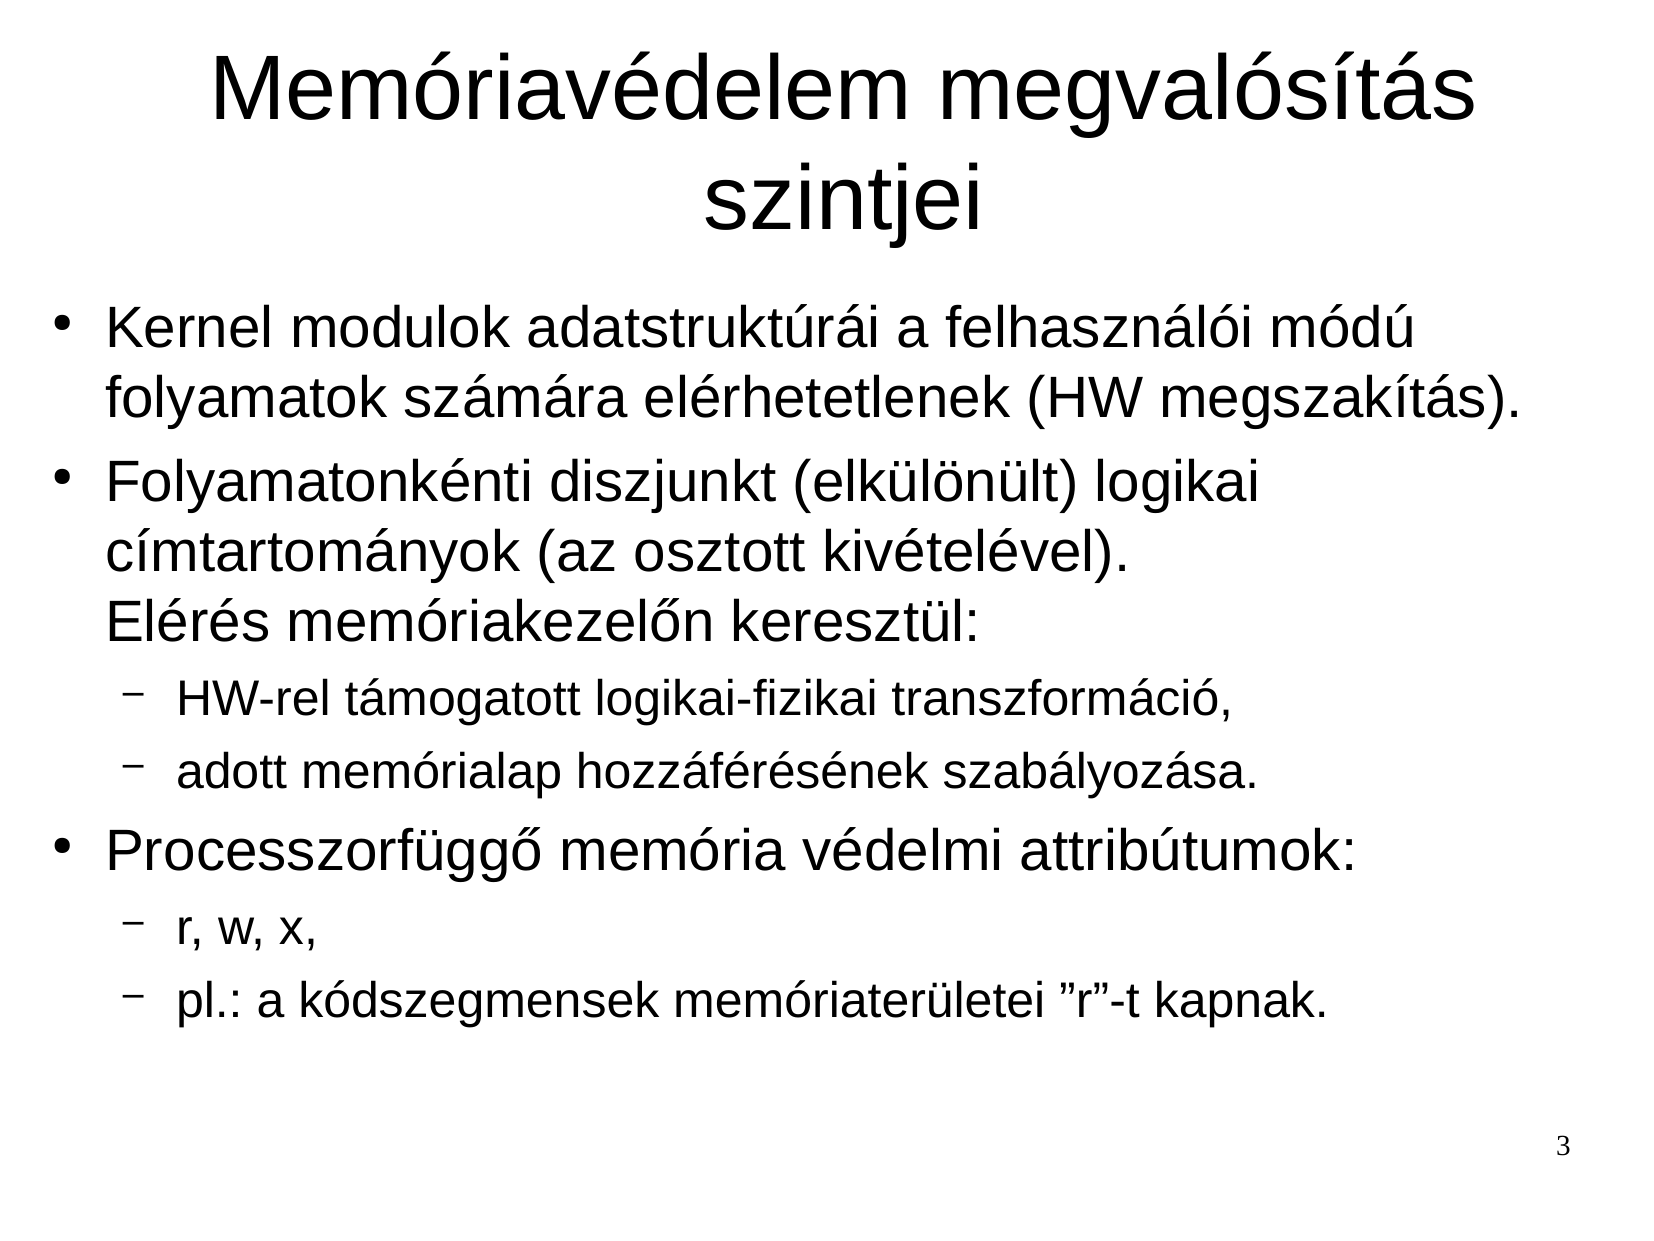

# Memóriavédelem megvalósítás szintjei
Kernel modulok adatstruktúrái a felhasználói módú folyamatok számára elérhetetlenek (HW megszakítás).
Folyamatonkénti diszjunkt (elkülönült) logikai címtartományok (az osztott kivételével).
Elérés memóriakezelőn keresztül:
HW-rel támogatott logikai-fizikai transzformáció,
adott memórialap hozzáférésének szabályozása.
Processzorfüggő memória védelmi attribútumok:
r, w, x,
pl.: a kódszegmensek memóriaterületei ”r”-t kapnak.
3